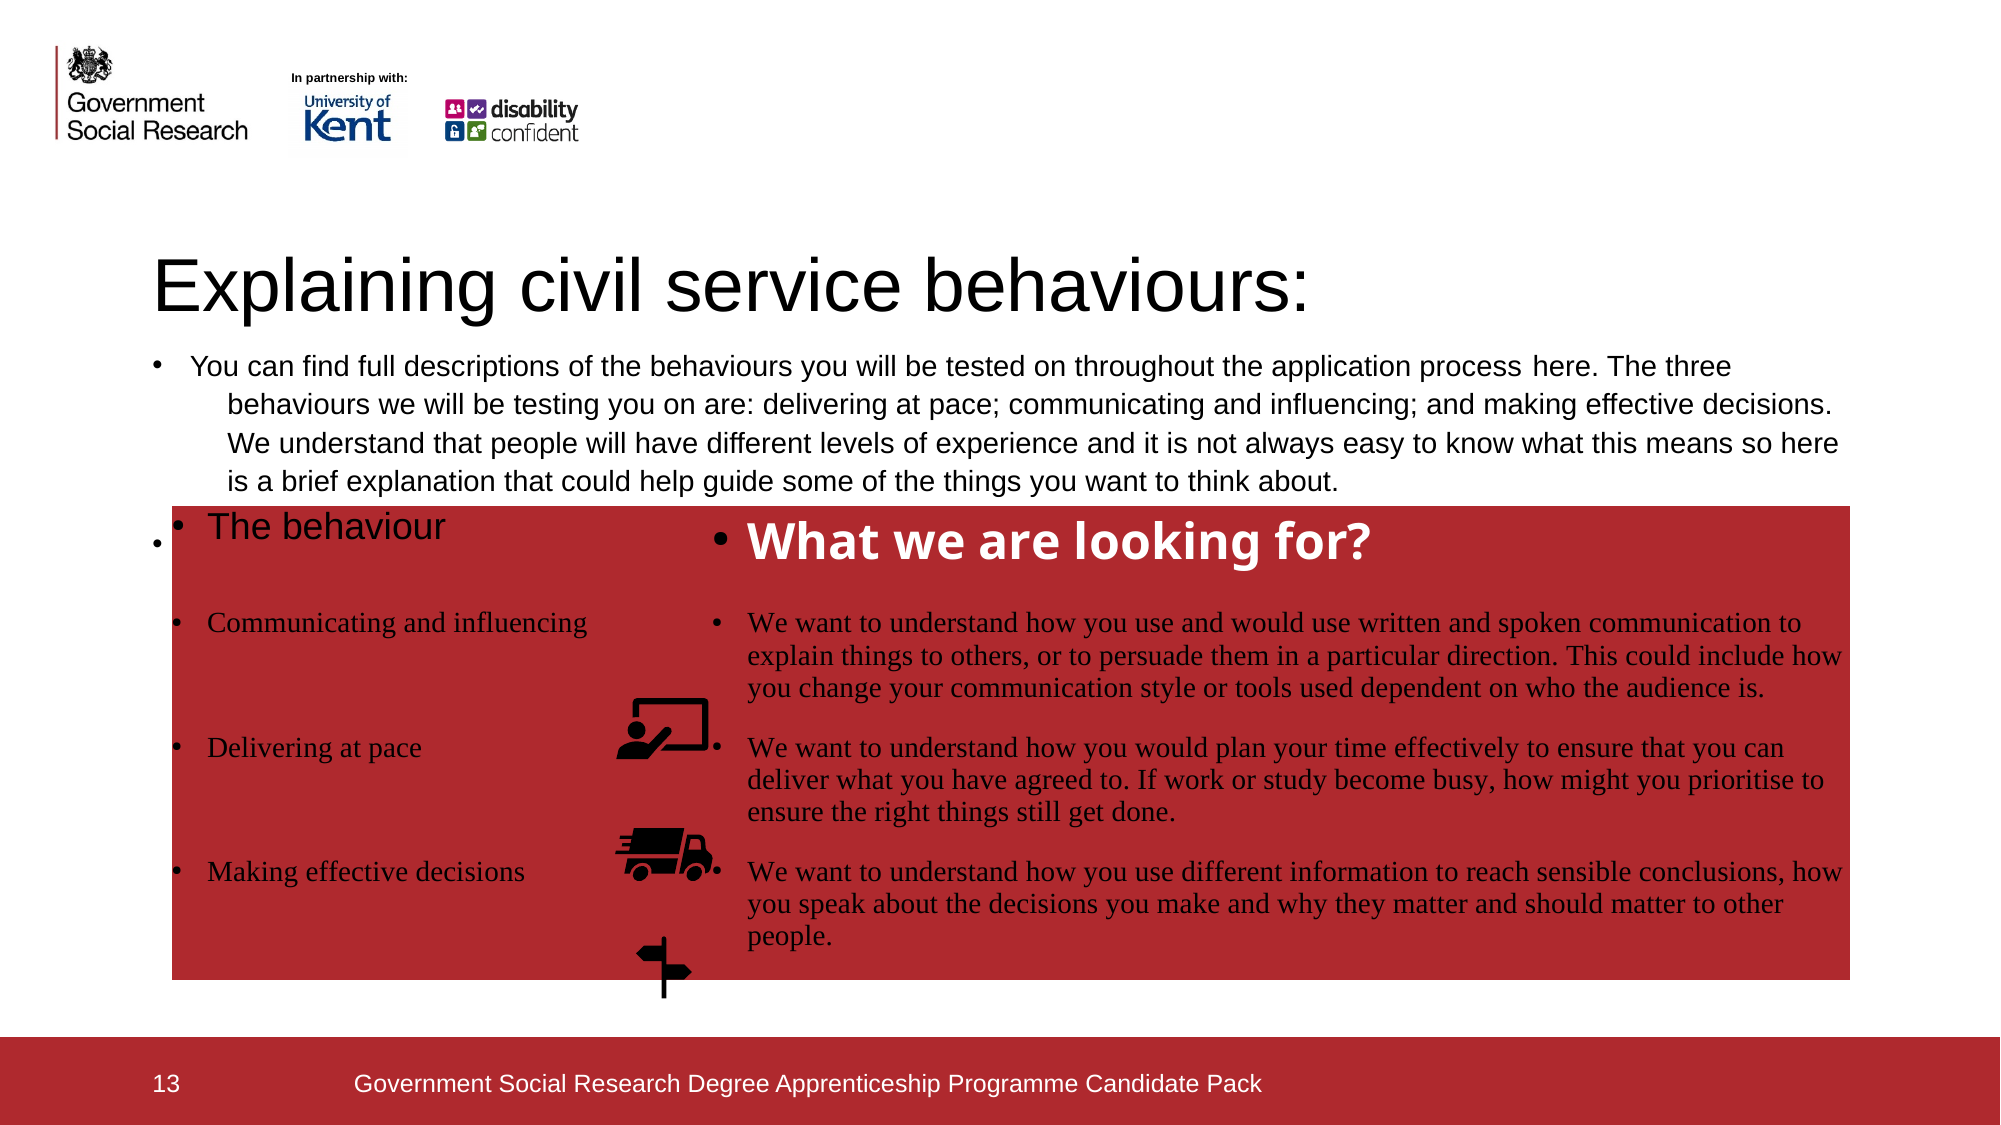

# Explaining civil service behaviours:
You can find full descriptions of the behaviours you will be tested on throughout the application process here. The three behaviours we will be testing you on are: delivering at pace; communicating and influencing; and making effective decisions. We understand that people will have different levels of experience and it is not always easy to know what this means so here is a brief explanation that could help guide some of the things you want to think about.
| The behaviour | What we are looking for? |
| --- | --- |
| Communicating and influencing | We want to understand how you use and would use written and spoken communication to explain things to others, or to persuade them in a particular direction. This could include how you change your communication style or tools used dependent on who the audience is. |
| Delivering at pace | We want to understand how you would plan your time effectively to ensure that you can deliver what you have agreed to. If work or study become busy, how might you prioritise to ensure the right things still get done. |
| Making effective decisions | We want to understand how you use different information to reach sensible conclusions, how you speak about the decisions you make and why they matter and should matter to other people. |
Government Social Research Degree Apprenticeship Programme Candidate Pack